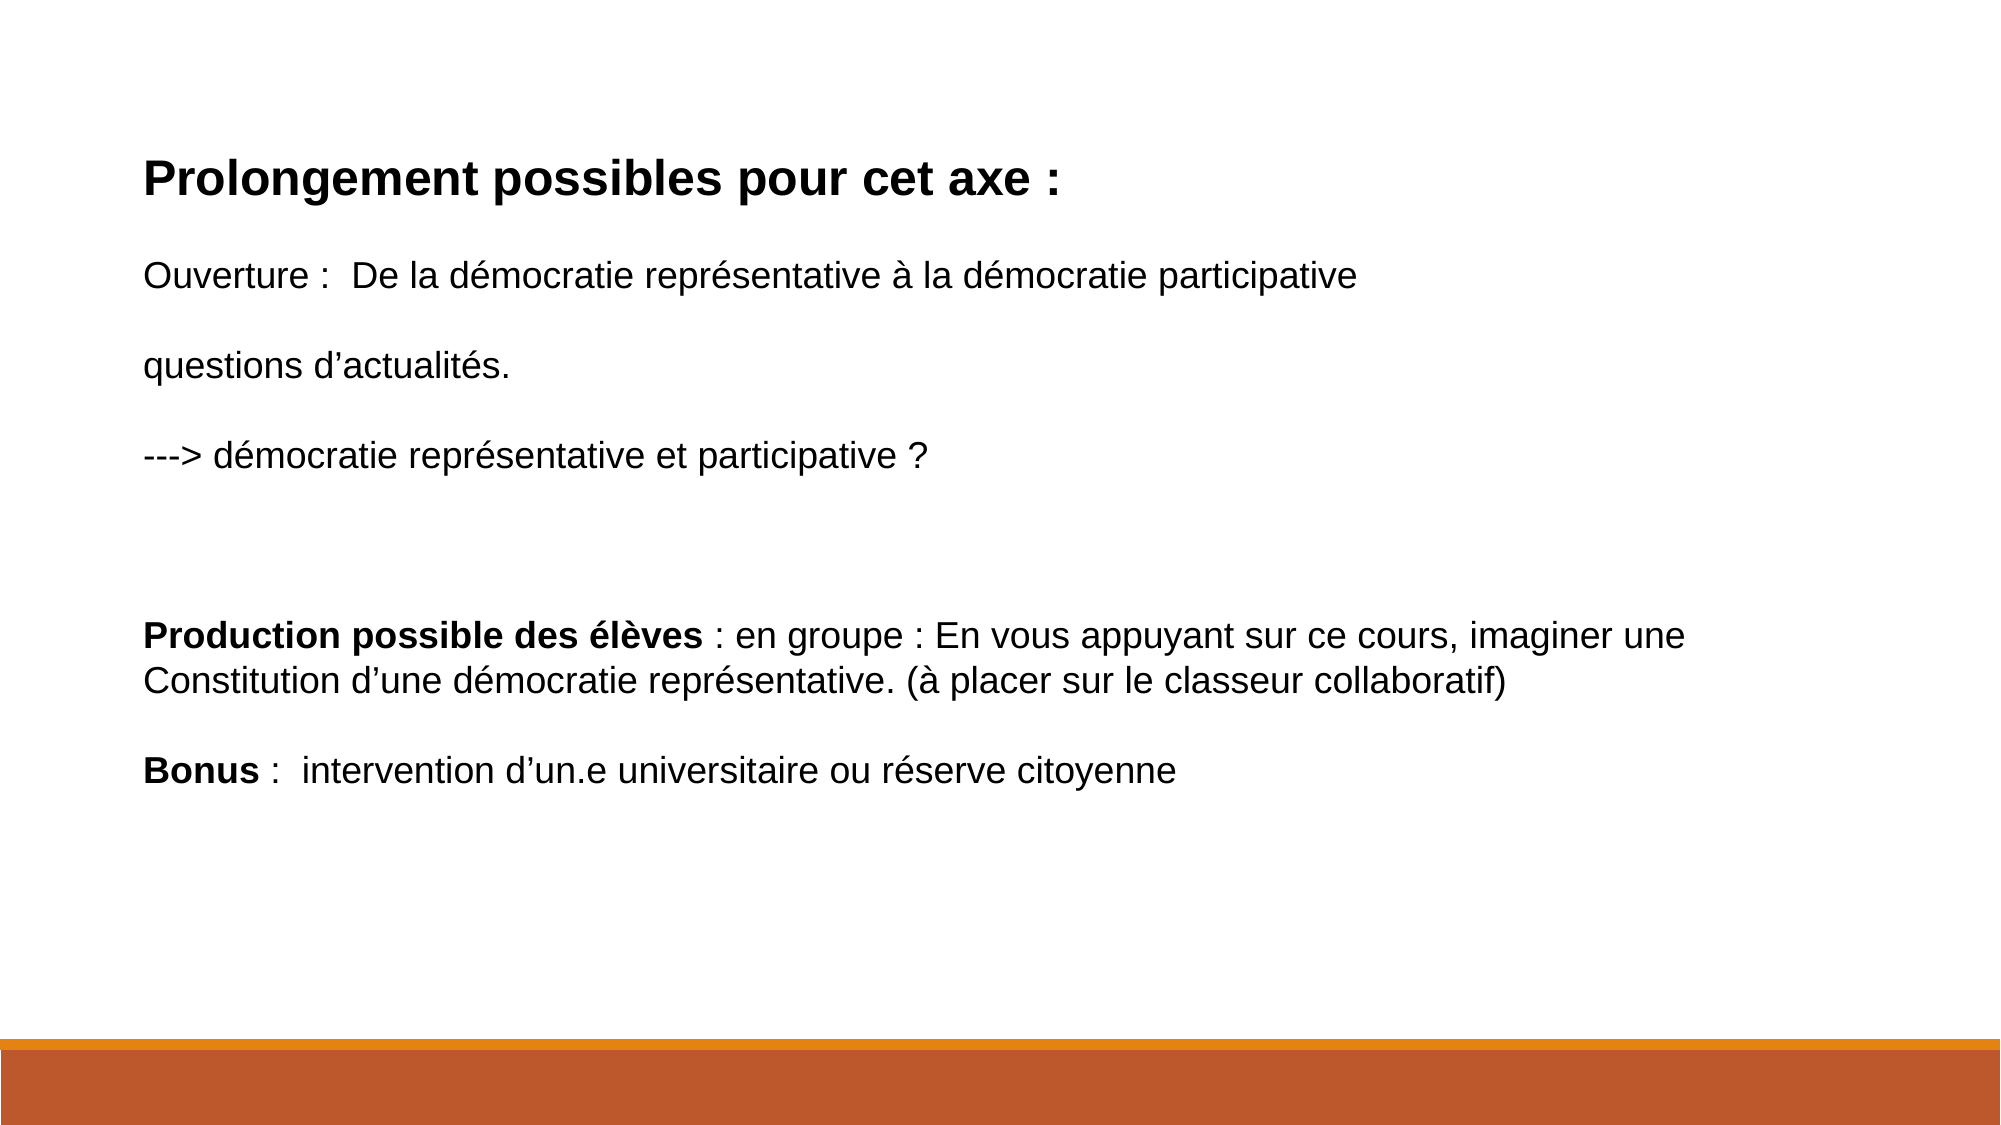

Prolongement possibles pour cet axe :
Ouverture :  De la démocratie représentative à la démocratie participative
questions d’actualités.
---> démocratie représentative et participative ?
Production possible des élèves : en groupe : En vous appuyant sur ce cours, imaginer une Constitution d’une démocratie représentative. (à placer sur le classeur collaboratif)
Bonus :  intervention d’un.e universitaire ou réserve citoyenne